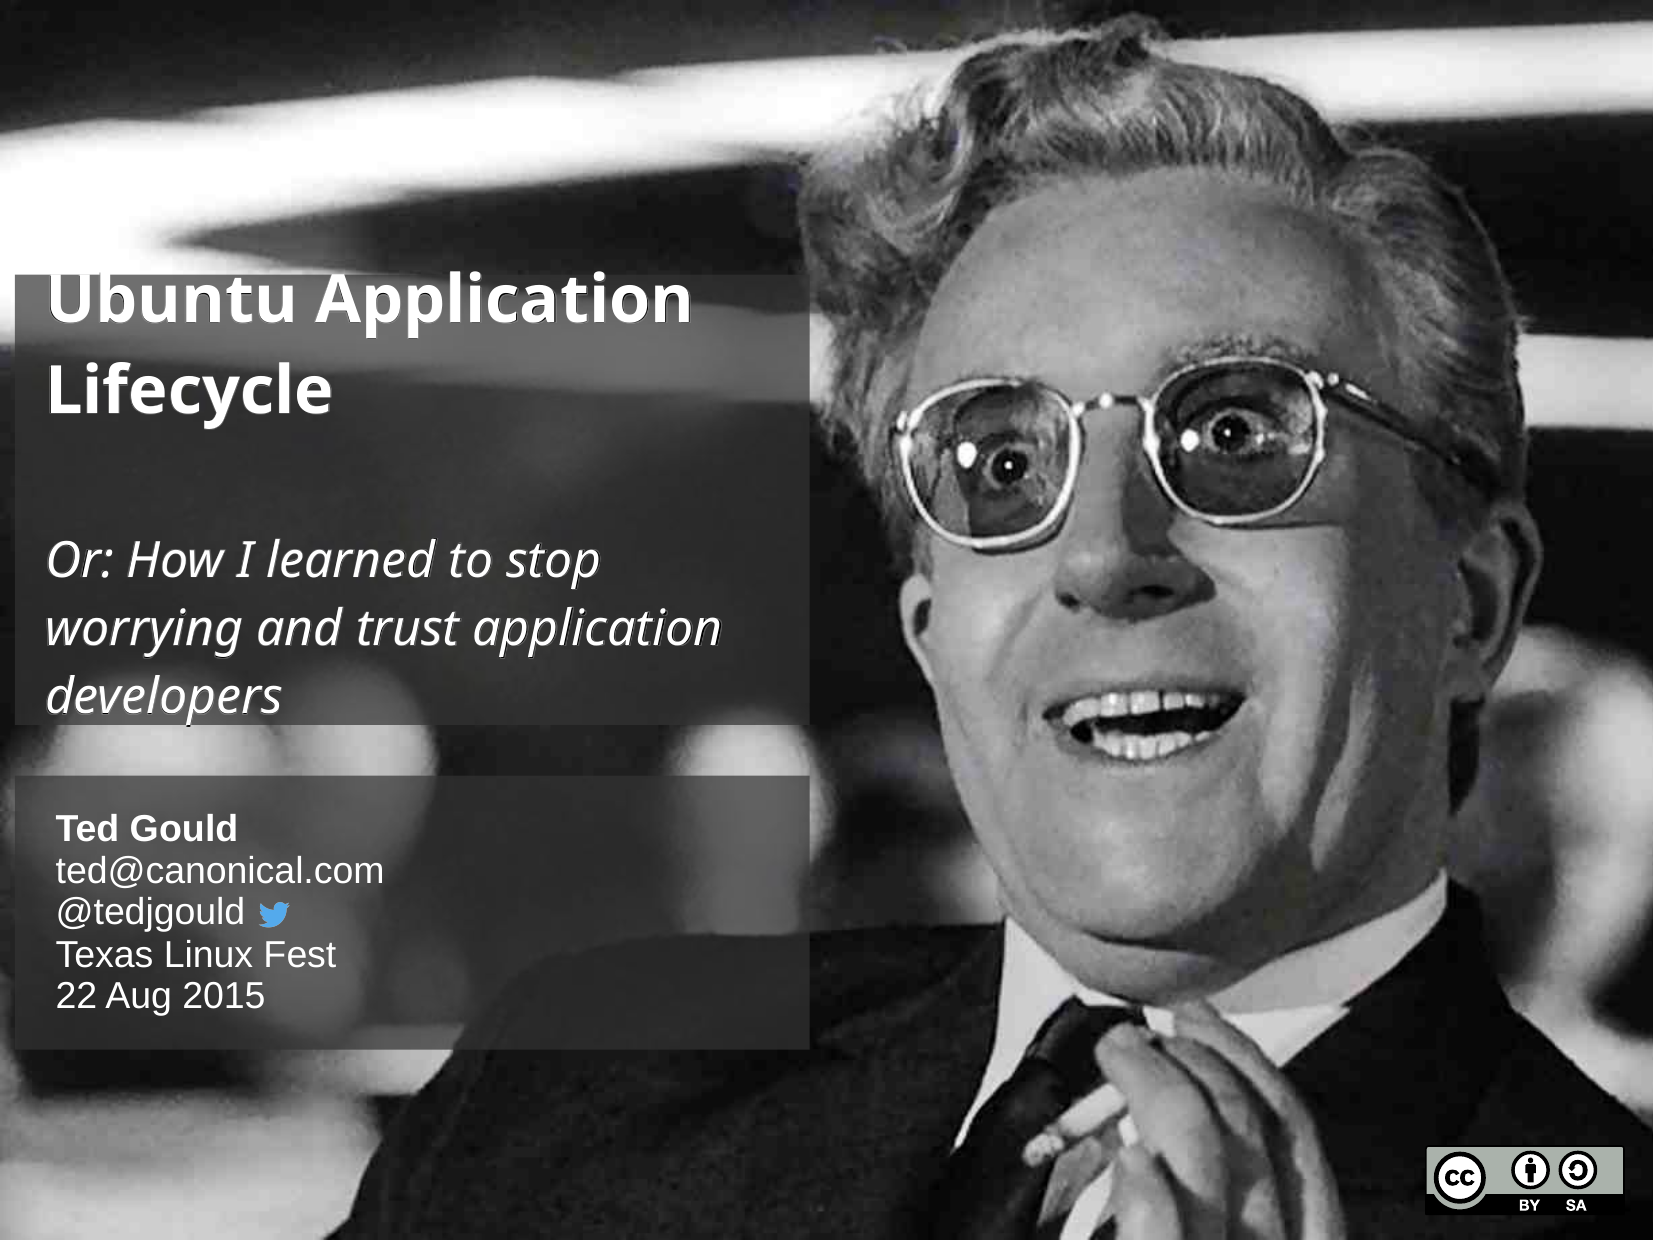

# Ubuntu Application Lifecycle
Or: How I learned to stop worrying and trust application developers
Ted Gould
ted@canonical.com
@tedjgould
Texas Linux Fest
22 Aug 2015